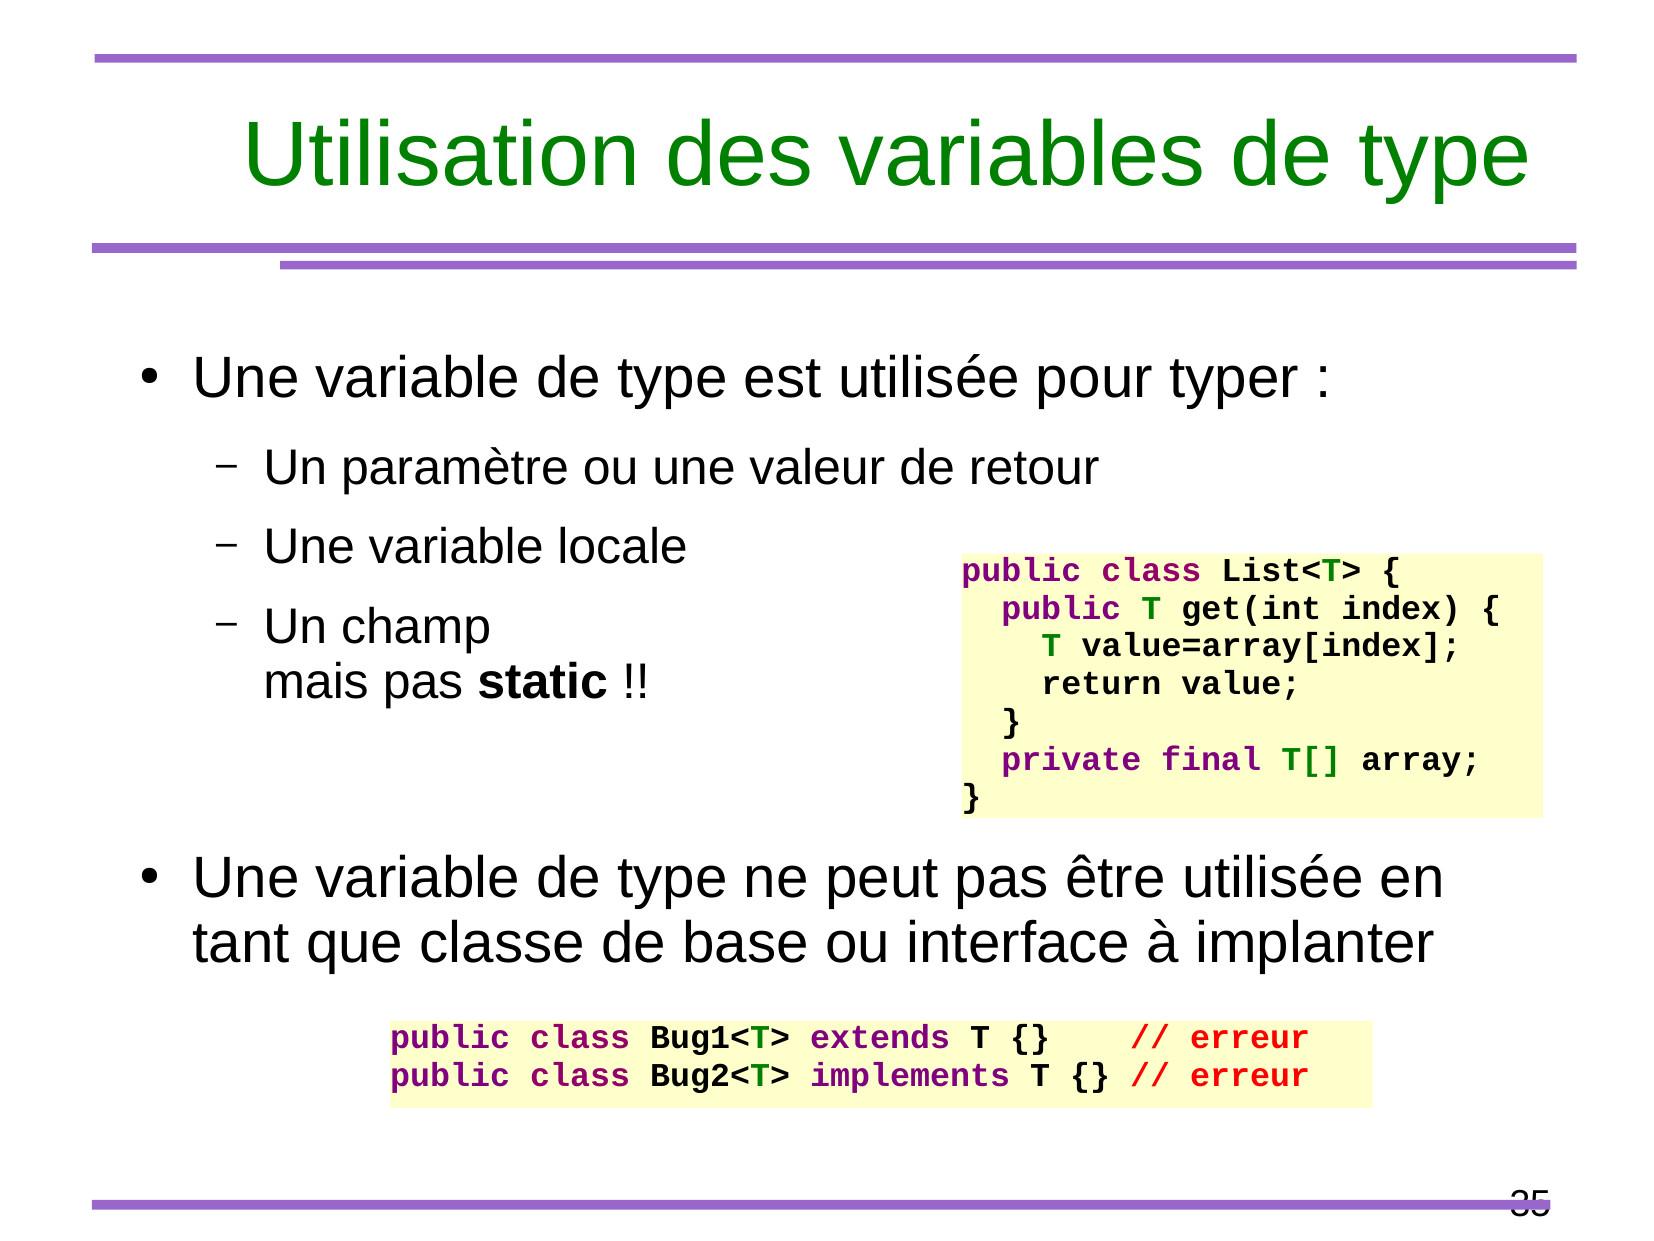

# Utilisation des variables de type
Une variable de type est utilisée pour typer :
Un paramètre ou une valeur de retour
Une variable locale
Un champ
mais pas static !!
Une variable de type ne peut pas être utilisée en tant que classe de base ou interface à implanter
public class List<T> {
 public T get(int index) {
 T value=array[index];
 return value;
 }
 private final T[] array;
}
public class Bug1<T> extends T {} // erreur
public class Bug2<T> implements T {} // erreur